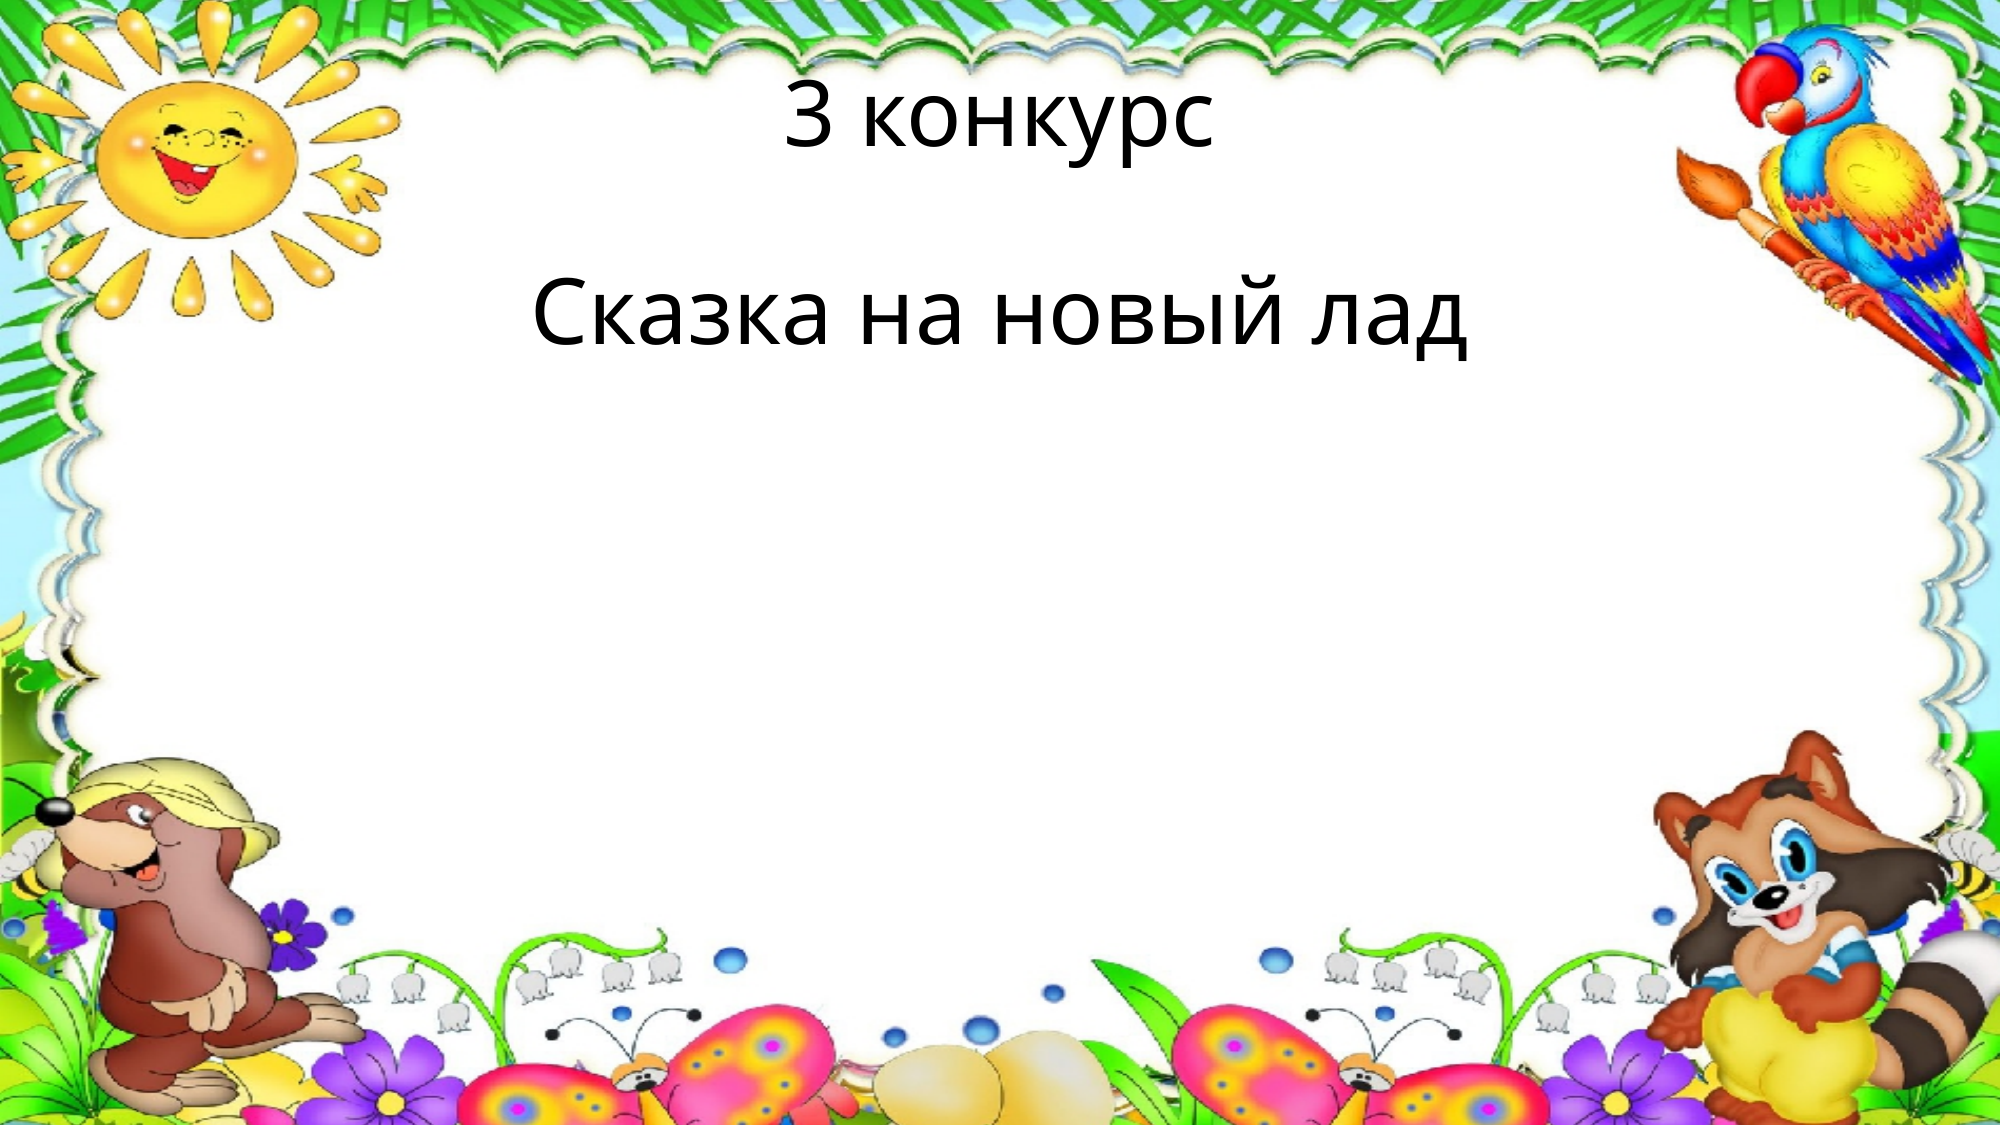

# 3 конкурс Сказка на новый лад